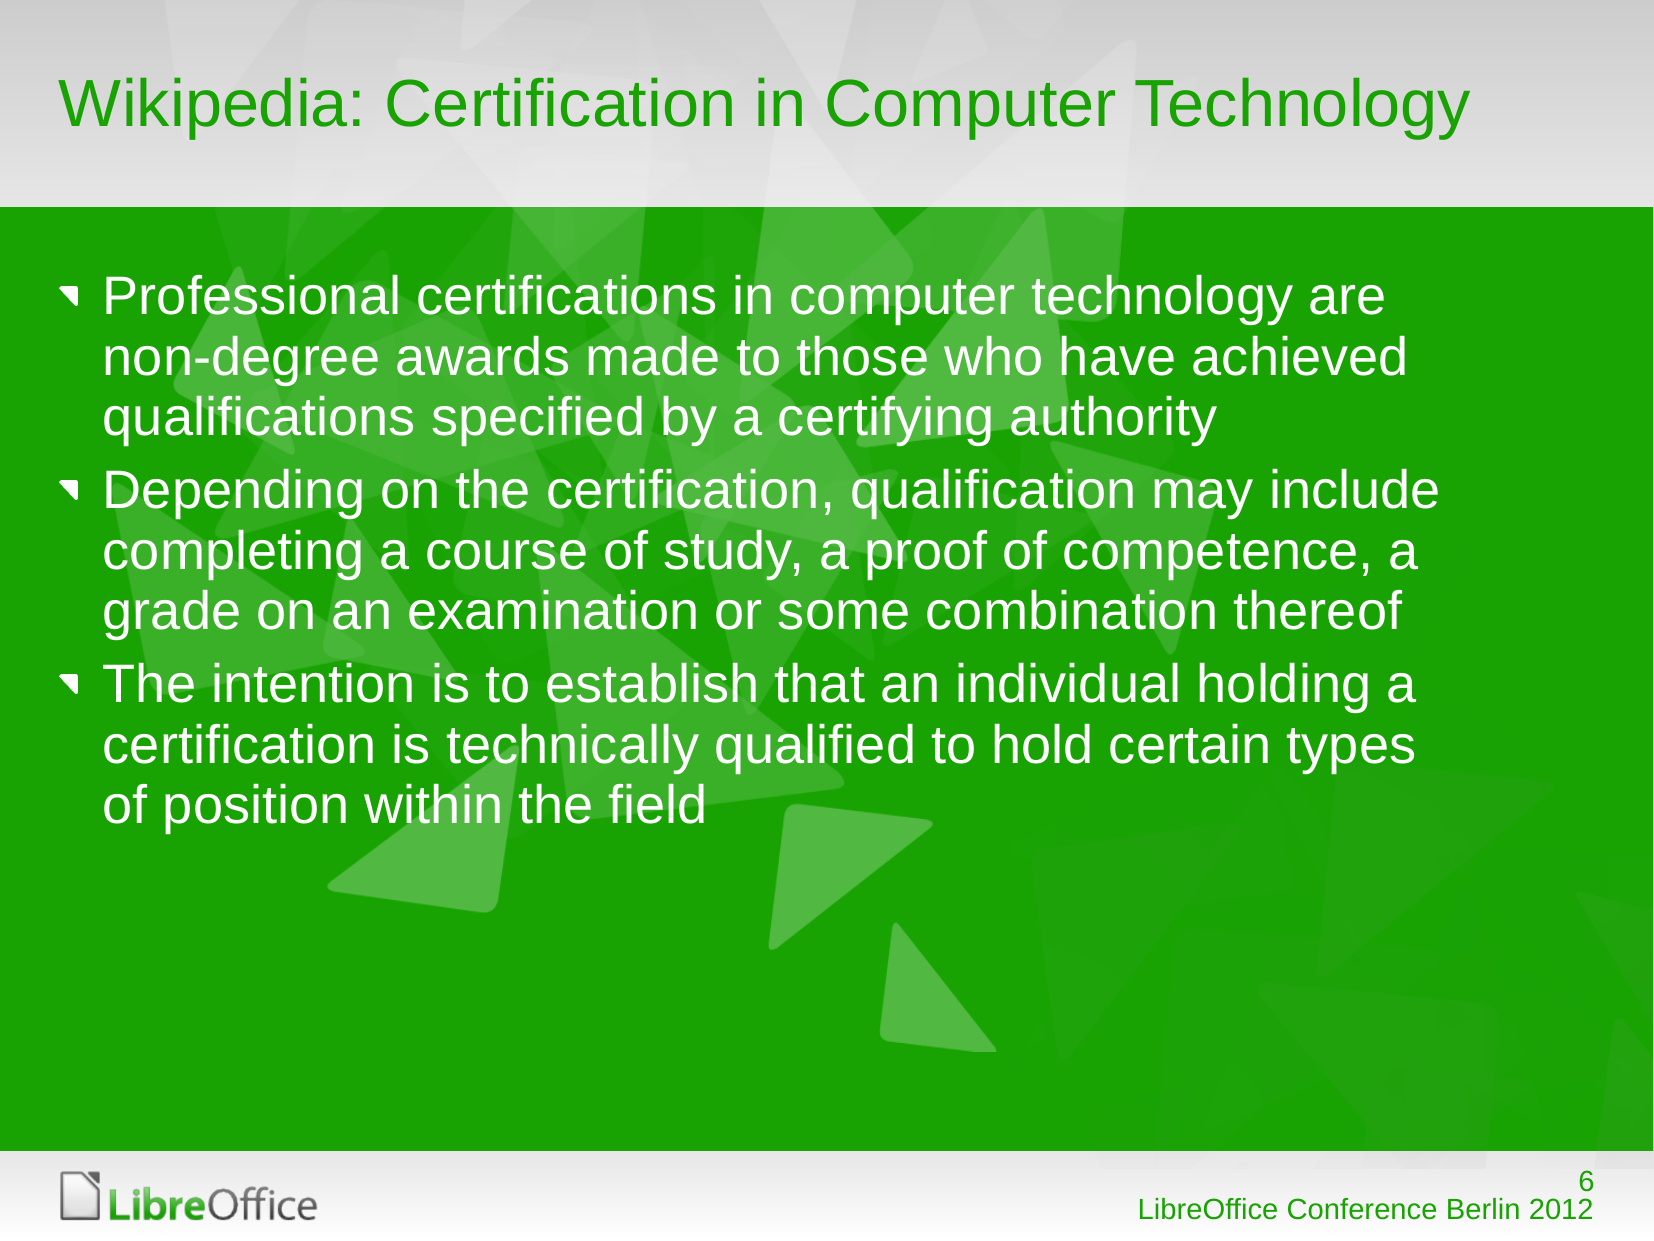

# Wikipedia: Certification in Computer Technology
Professional certifications in computer technology are
non-degree awards made to those who have achieved qualifications specified by a certifying authority
Depending on the certification, qualification may include completing a course of study, a proof of competence, a
grade on an examination or some combination thereof
The intention is to establish that an individual holding a certification is technically qualified to hold certain types
of position within the field
6
LibreOffice Conference Berlin 2012